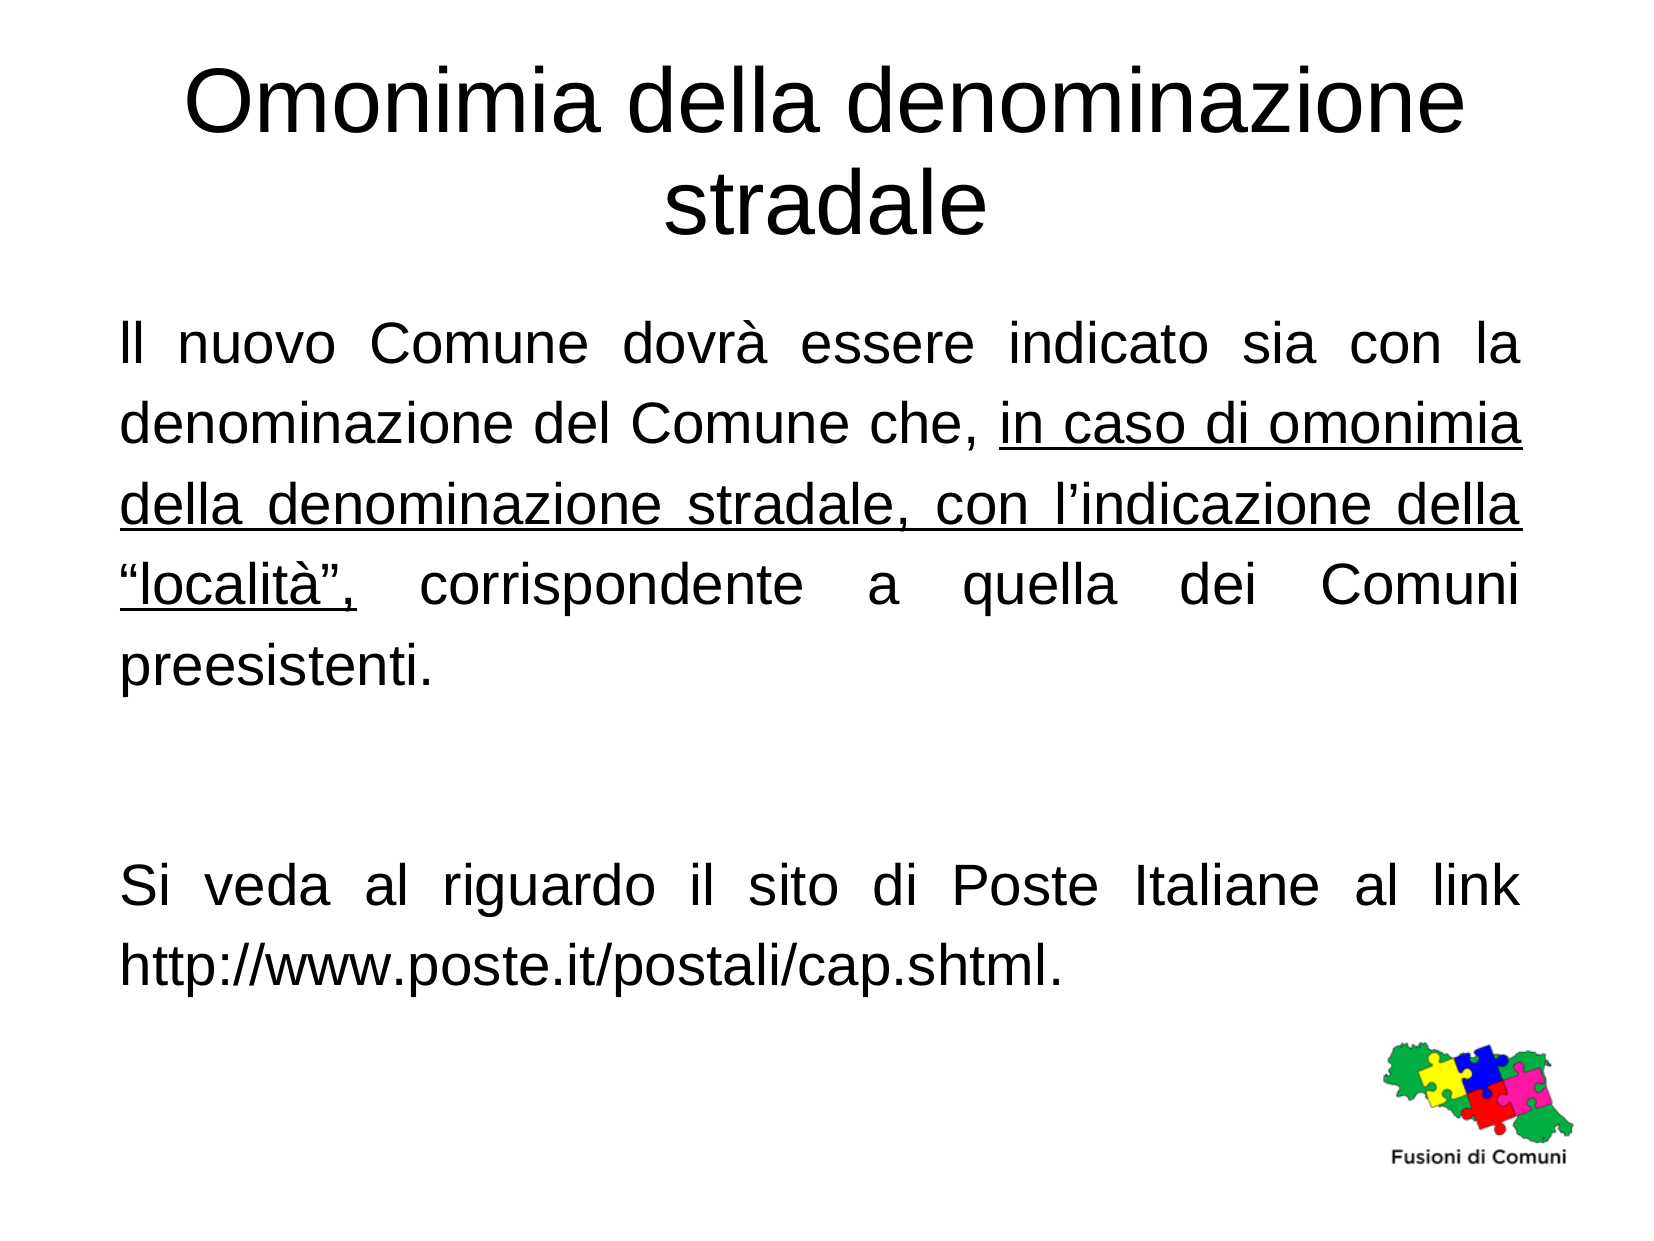

# Omonimia della denominazione stradale
ll nuovo Comune dovrà essere indicato sia con la denominazione del Comune che, in caso di omonimia della denominazione stradale, con l’indicazione della “località”, corrispondente a quella dei Comuni preesistenti.
Si veda al riguardo il sito di Poste Italiane al link http://www.poste.it/postali/cap.shtml.